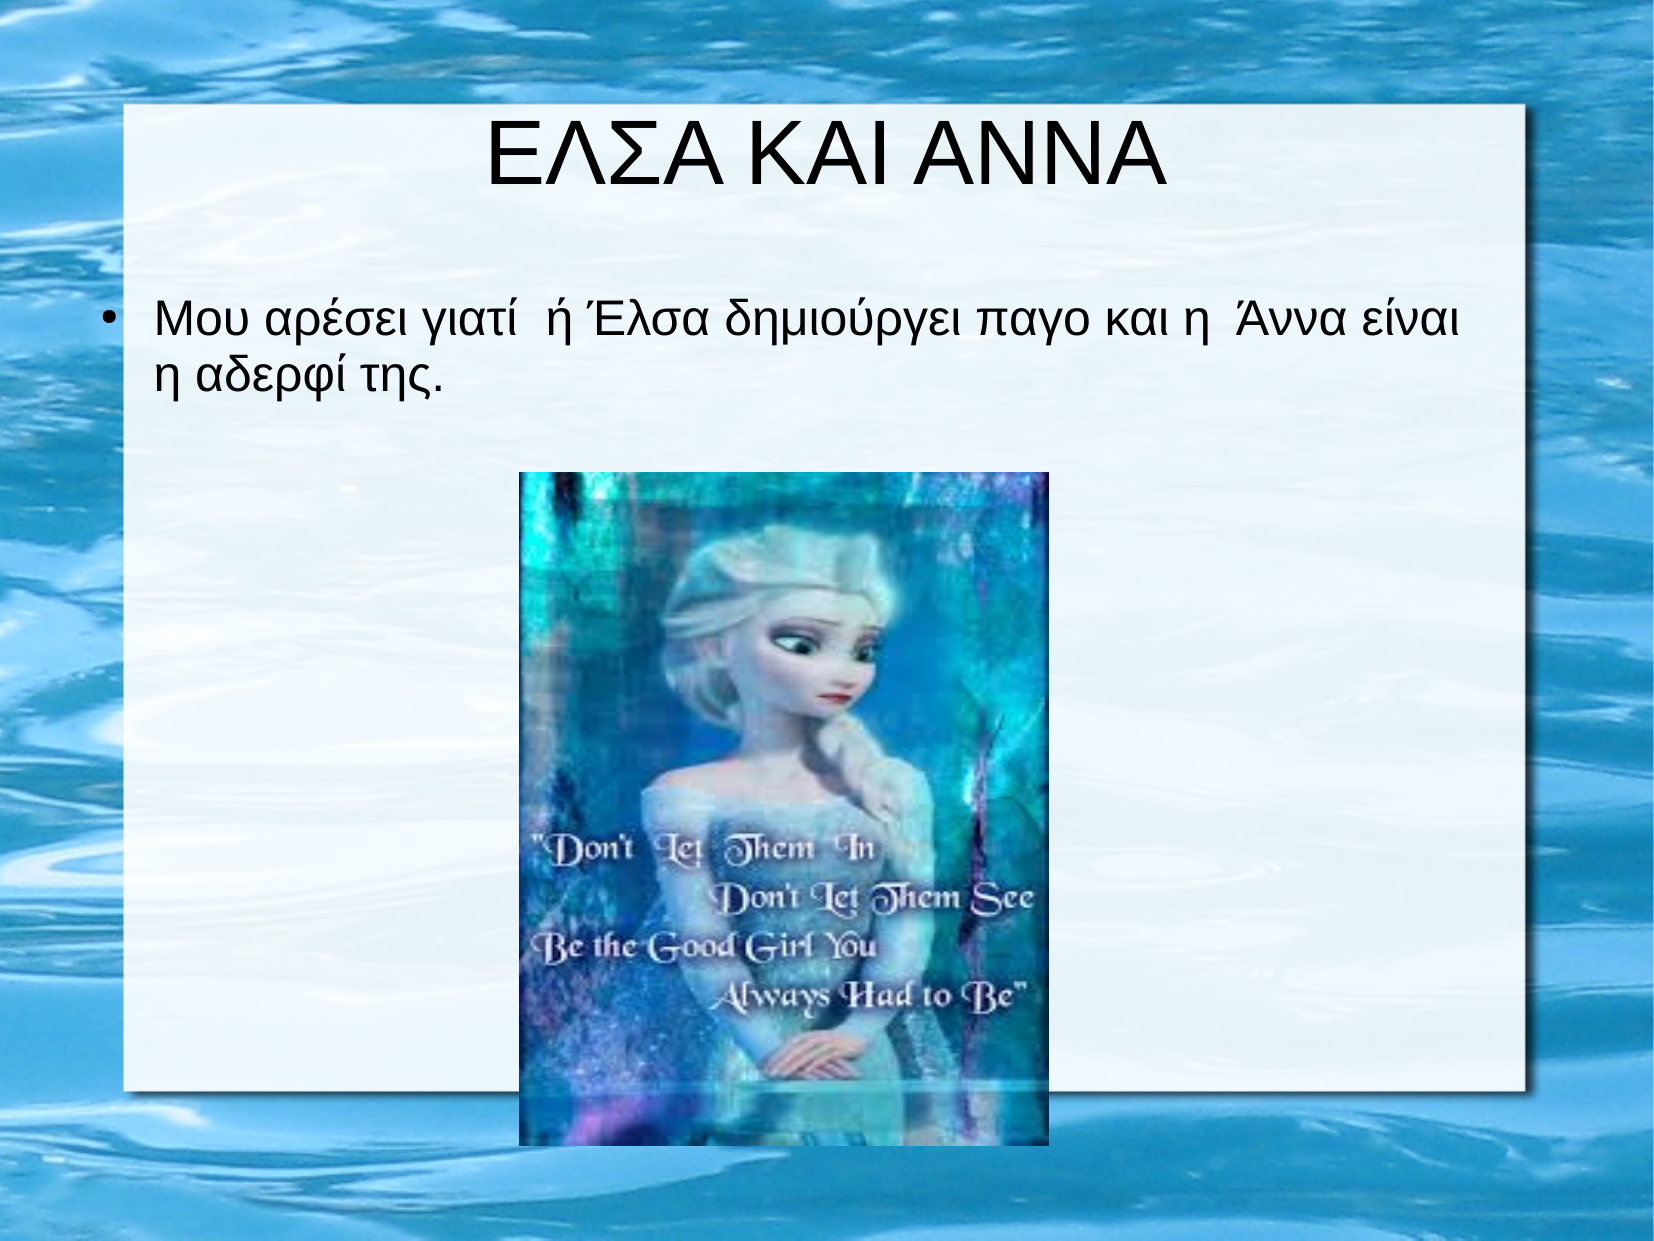

# ΕΛΣΑ ΚΑΙ ΑΝΝΑ
Μου αρέσει γιατί ή Έλσα δημιούργει παγο και η Άννα είναι η αδερφί της.